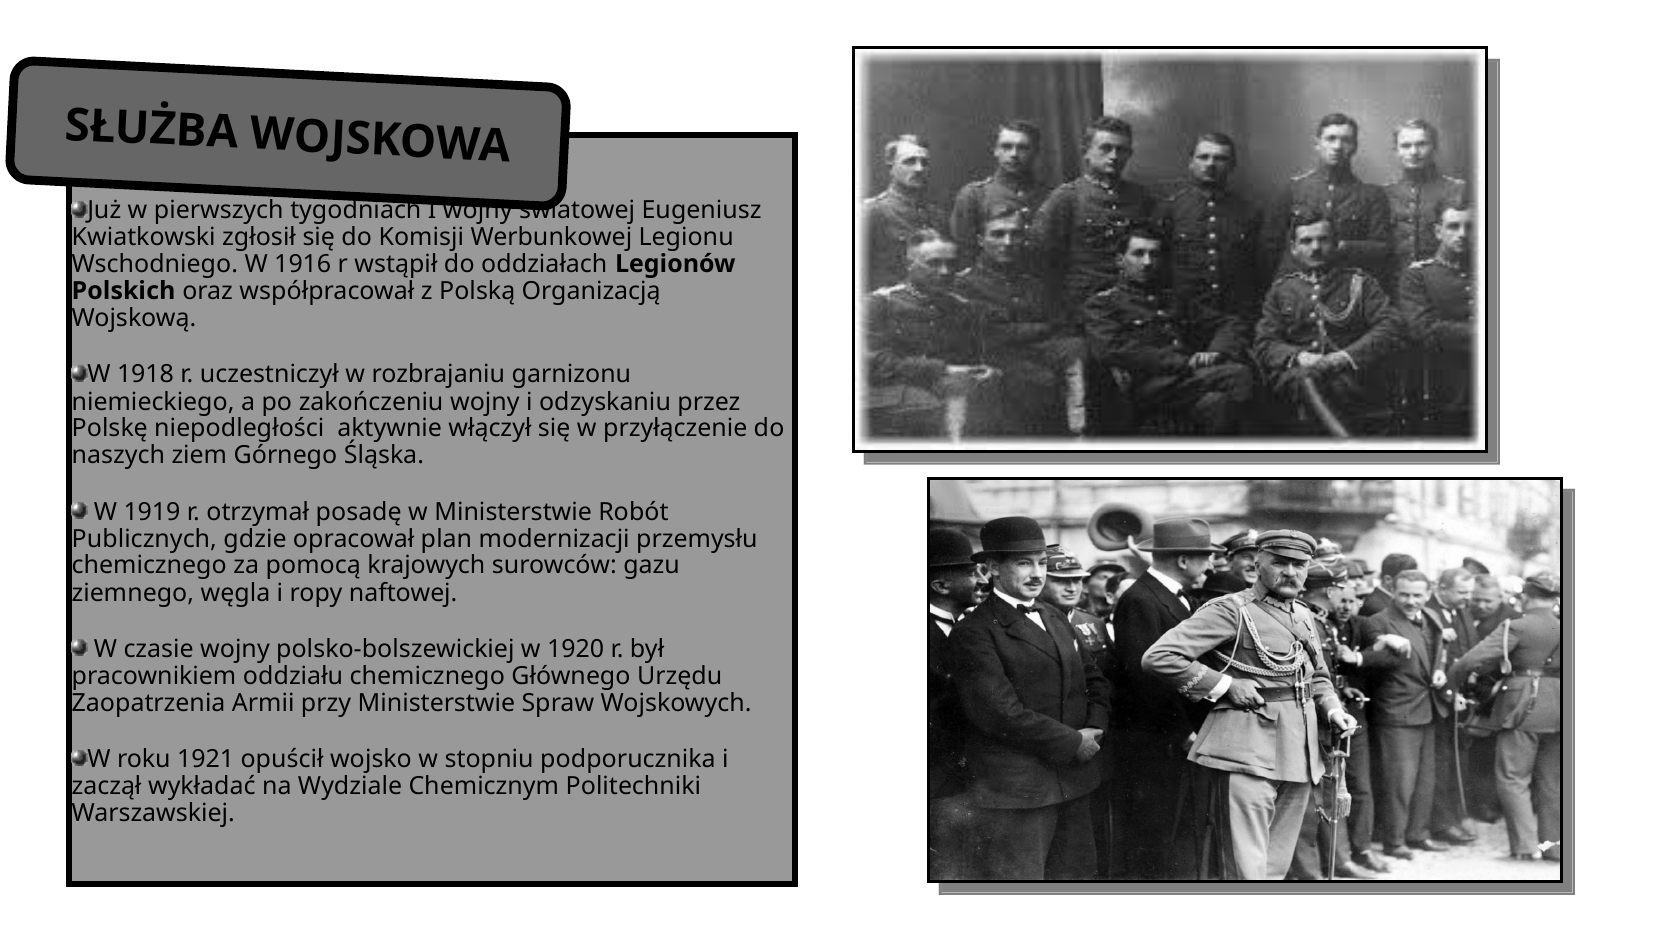

Służba wojskowa
# Już w pierwszych tygodniach I wojny światowej Eugeniusz Kwiatkowski zgłosił się do Komisji Werbunkowej Legionu Wschodniego. W 1916 r wstąpił do oddziałach Legionów Polskich oraz współpracował z Polską Organizacją Wojskową.
W 1918 r. uczestniczył w rozbrajaniu garnizonu niemieckiego, a po zakończeniu wojny i odzyskaniu przez Polskę niepodległości aktywnie włączył się w przyłączenie do naszych ziem Górnego Śląska.
 W 1919 r. otrzymał posadę w Ministerstwie Robót Publicznych, gdzie opracował plan modernizacji przemysłu chemicznego za pomocą krajowych surowców: gazu ziemnego, węgla i ropy naftowej.
 W czasie wojny polsko-bolszewickiej w 1920 r. był pracownikiem oddziału chemicznego Głównego Urzędu Zaopatrzenia Armii przy Ministerstwie Spraw Wojskowych.
W roku 1921 opuścił wojsko w stopniu podporucznika i zaczął wykładać na Wydziale Chemicznym Politechniki Warszawskiej.